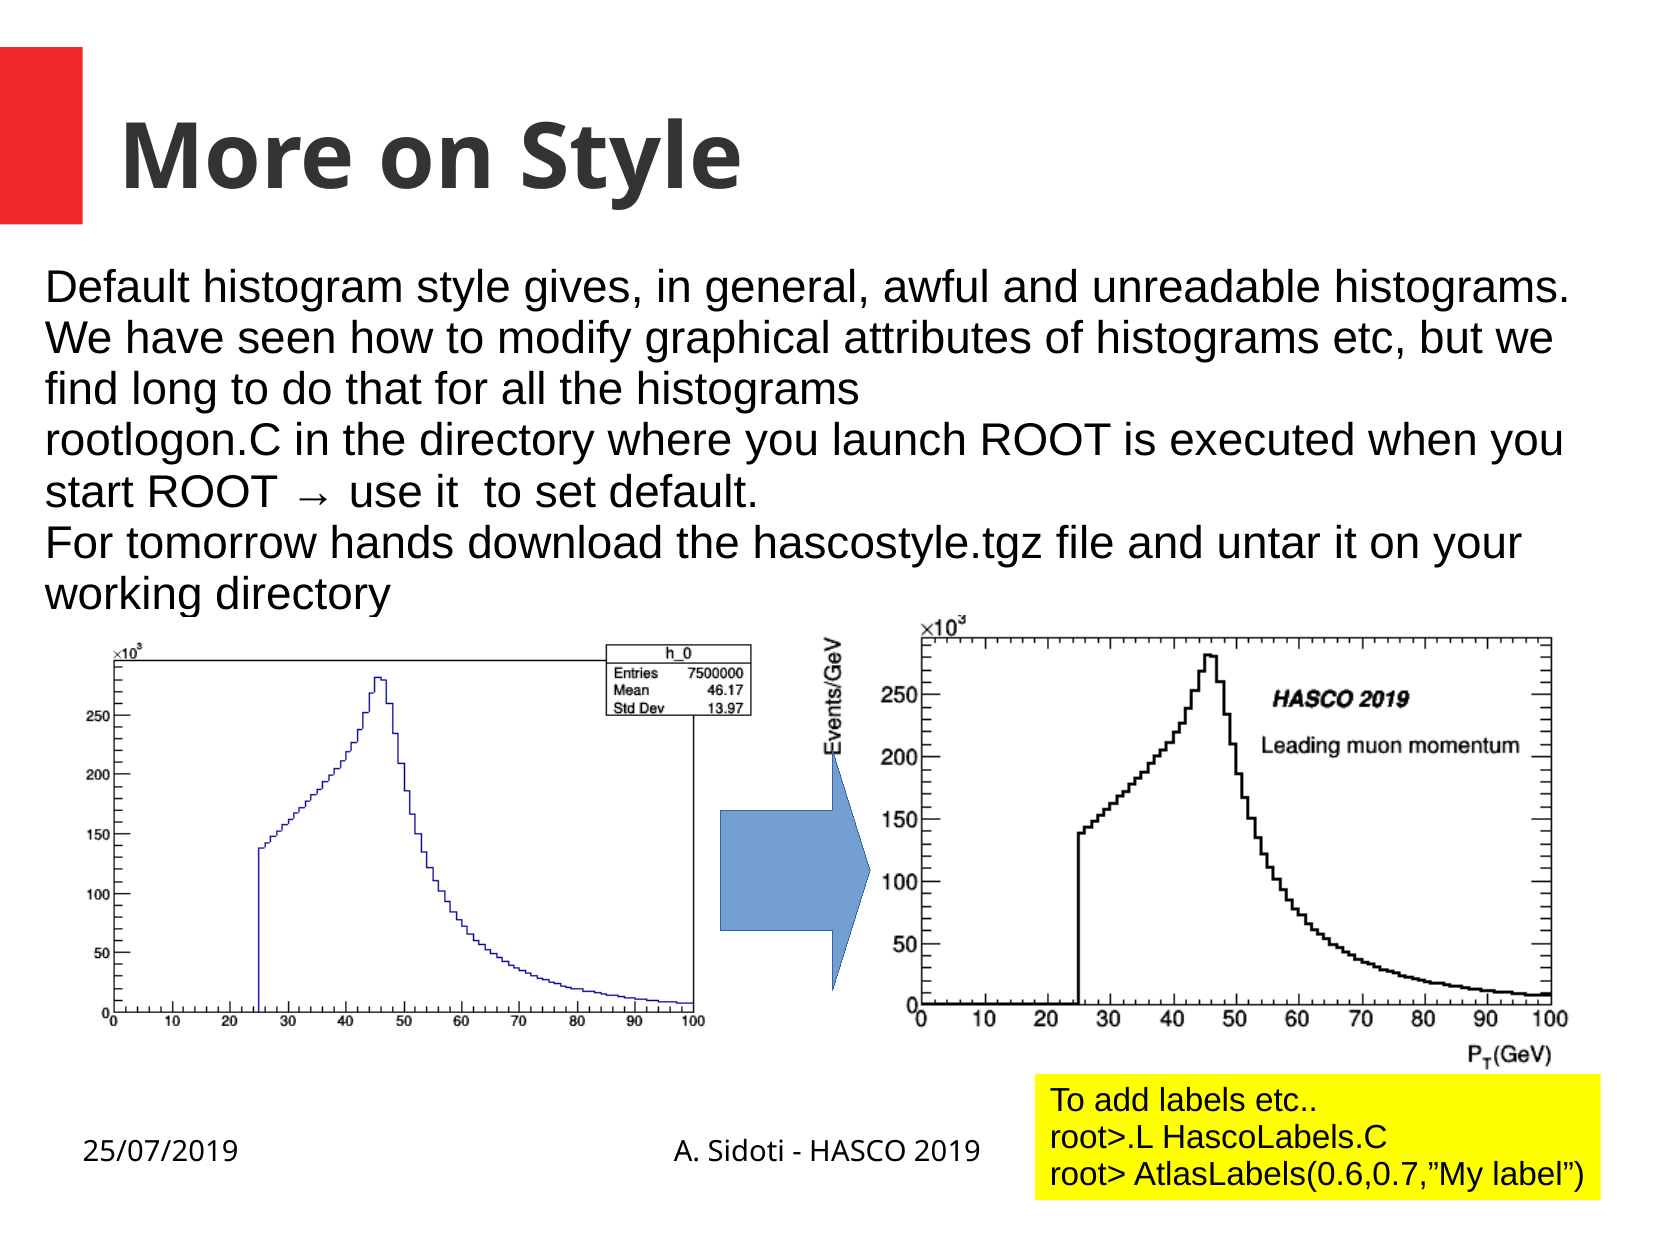

# More on Style
Default histogram style gives, in general, awful and unreadable histograms.
We have seen how to modify graphical attributes of histograms etc, but we find long to do that for all the histograms
rootlogon.C in the directory where you launch ROOT is executed when you start ROOT → use it to set default.
For tomorrow hands download the hascostyle.tgz file and untar it on your working directory
To add labels etc..
root>.L HascoLabels.C
root> AtlasLabels(0.6,0.7,”My label”)
25/07/2019
A. Sidoti - HASCO 2019
25